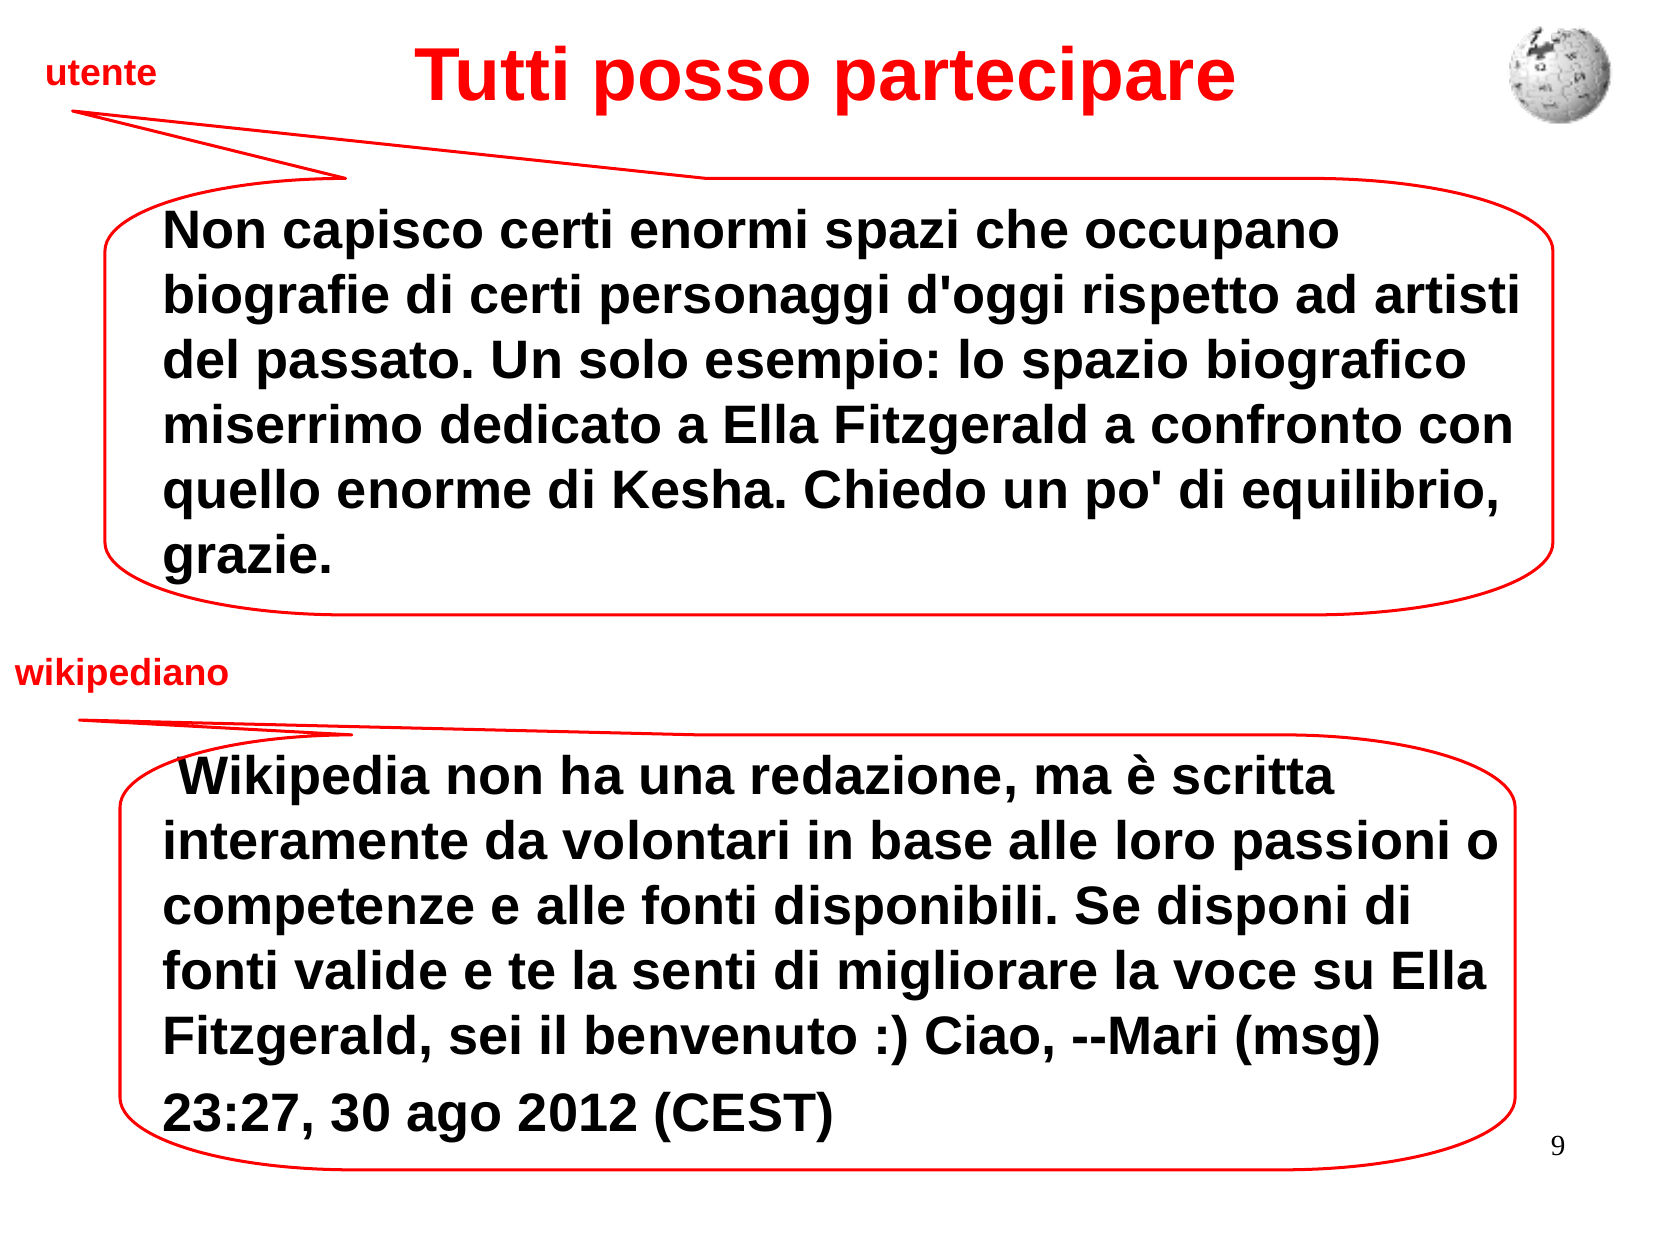

# Tutti posso partecipare
utente
Non capisco certi enormi spazi che occupano biografie di certi personaggi d'oggi rispetto ad artisti del passato. Un solo esempio: lo spazio biografico miserrimo dedicato a Ella Fitzgerald a confronto con quello enorme di Kesha. Chiedo un po' di equilibrio, grazie.
 Wikipedia non ha una redazione, ma è scritta interamente da volontari in base alle loro passioni o competenze e alle fonti disponibili. Se disponi di fonti valide e te la senti di migliorare la voce su Ella Fitzgerald, sei il benvenuto :) Ciao, --Mari (msg) 23:27, 30 ago 2012 (CEST)
wikipediano
9